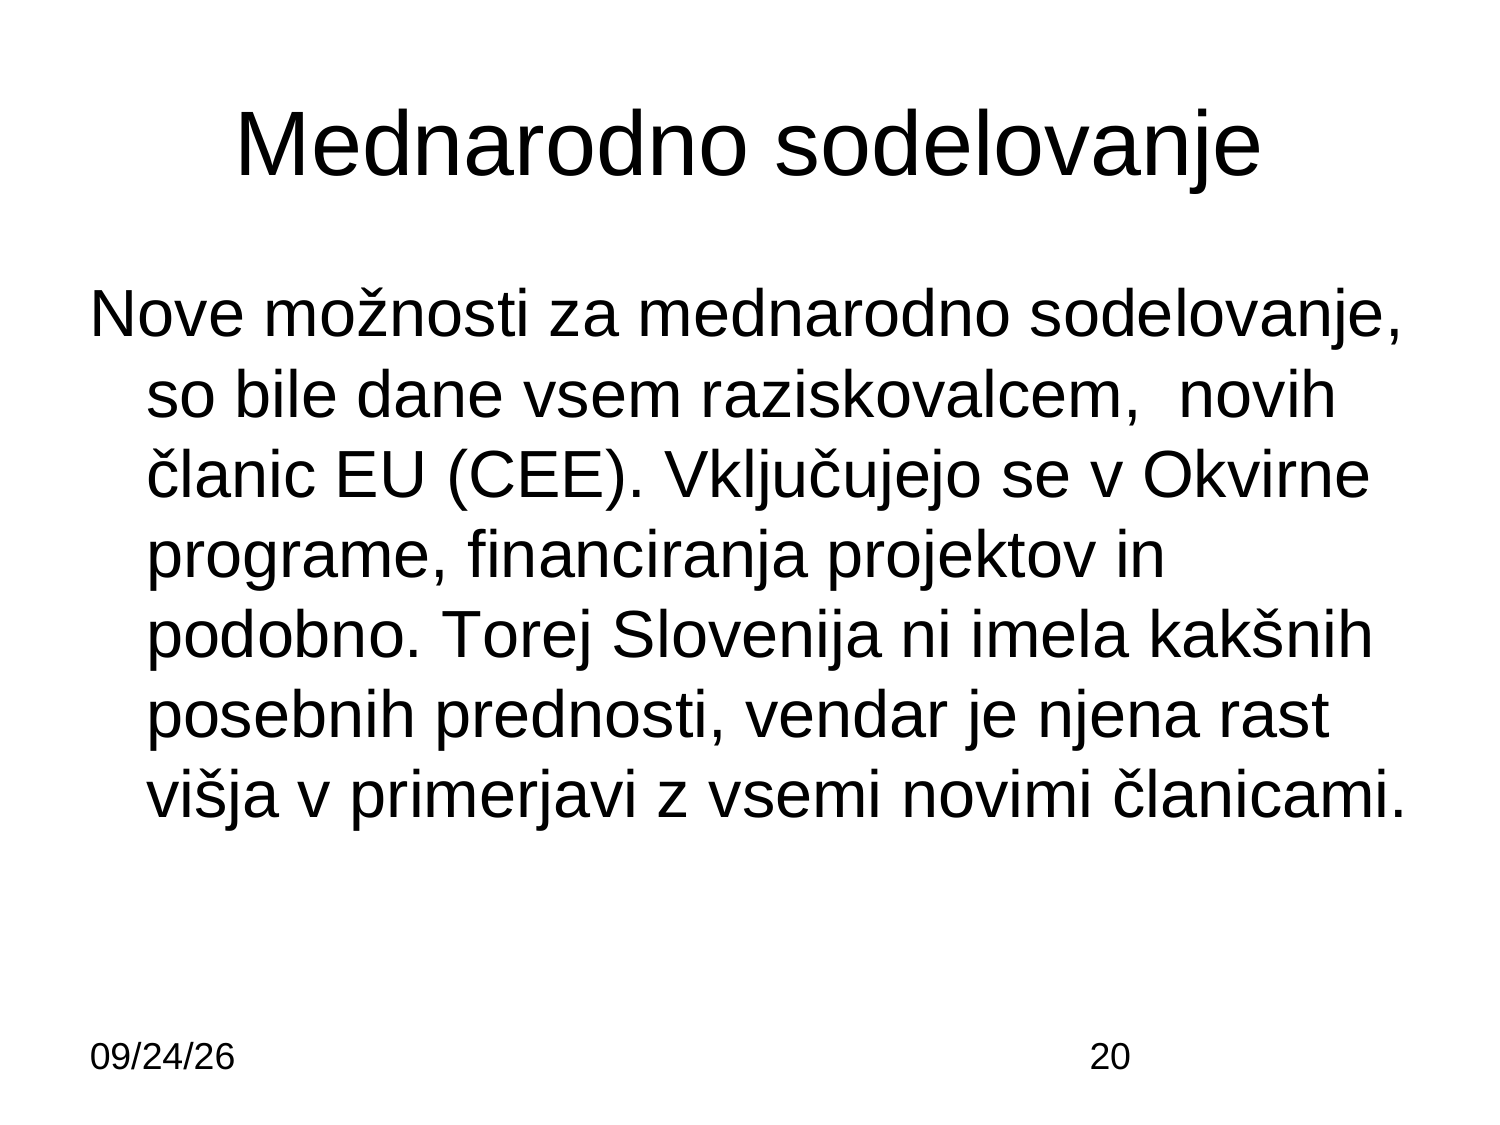

# Mednarodno sodelovanje
Nove možnosti za mednarodno sodelovanje, so bile dane vsem raziskovalcem, novih članic EU (CEE). Vključujejo se v Okvirne programe, financiranja projektov in podobno. Torej Slovenija ni imela kakšnih posebnih prednosti, vendar je njena rast višja v primerjavi z vsemi novimi članicami.
20